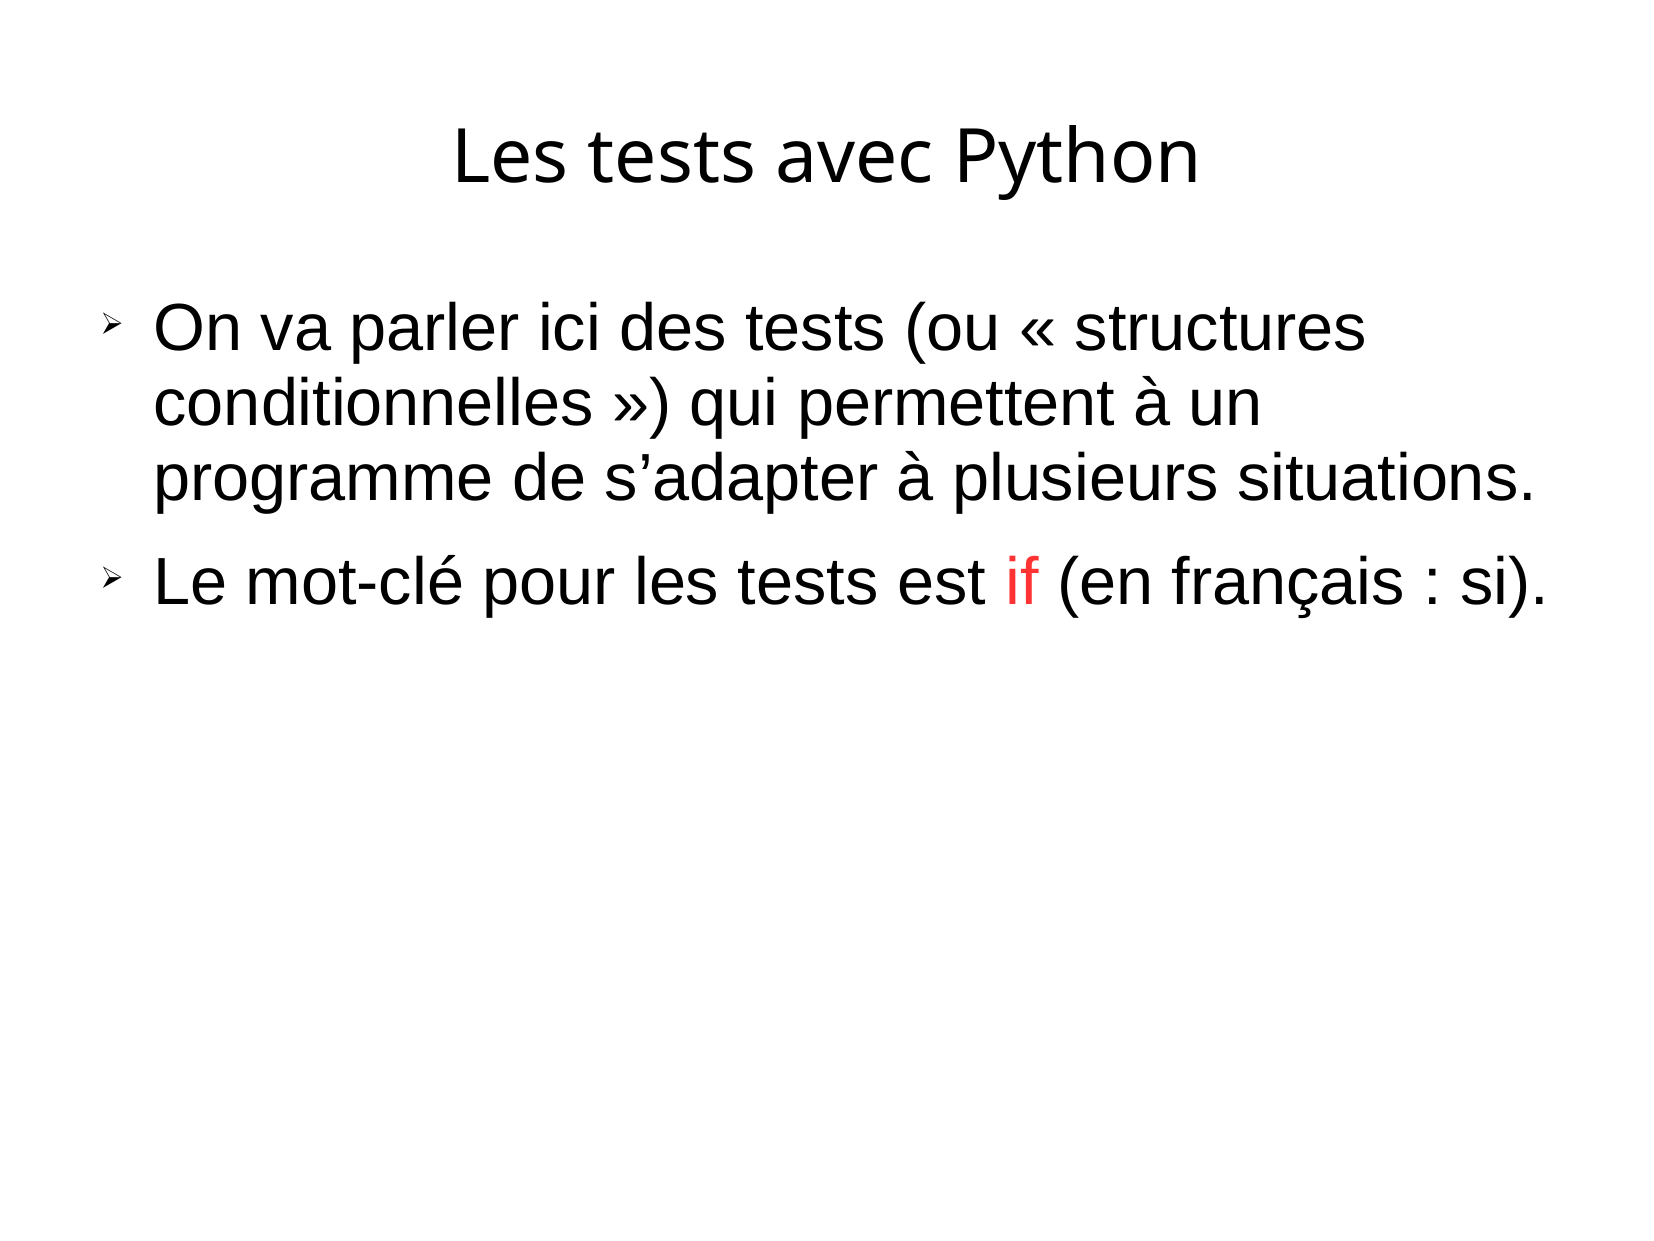

# Les tests avec Python
On va parler ici des tests (ou « structures conditionnelles ») qui permettent à un programme de s’adapter à plusieurs situations.
Le mot-clé pour les tests est if (en français : si).